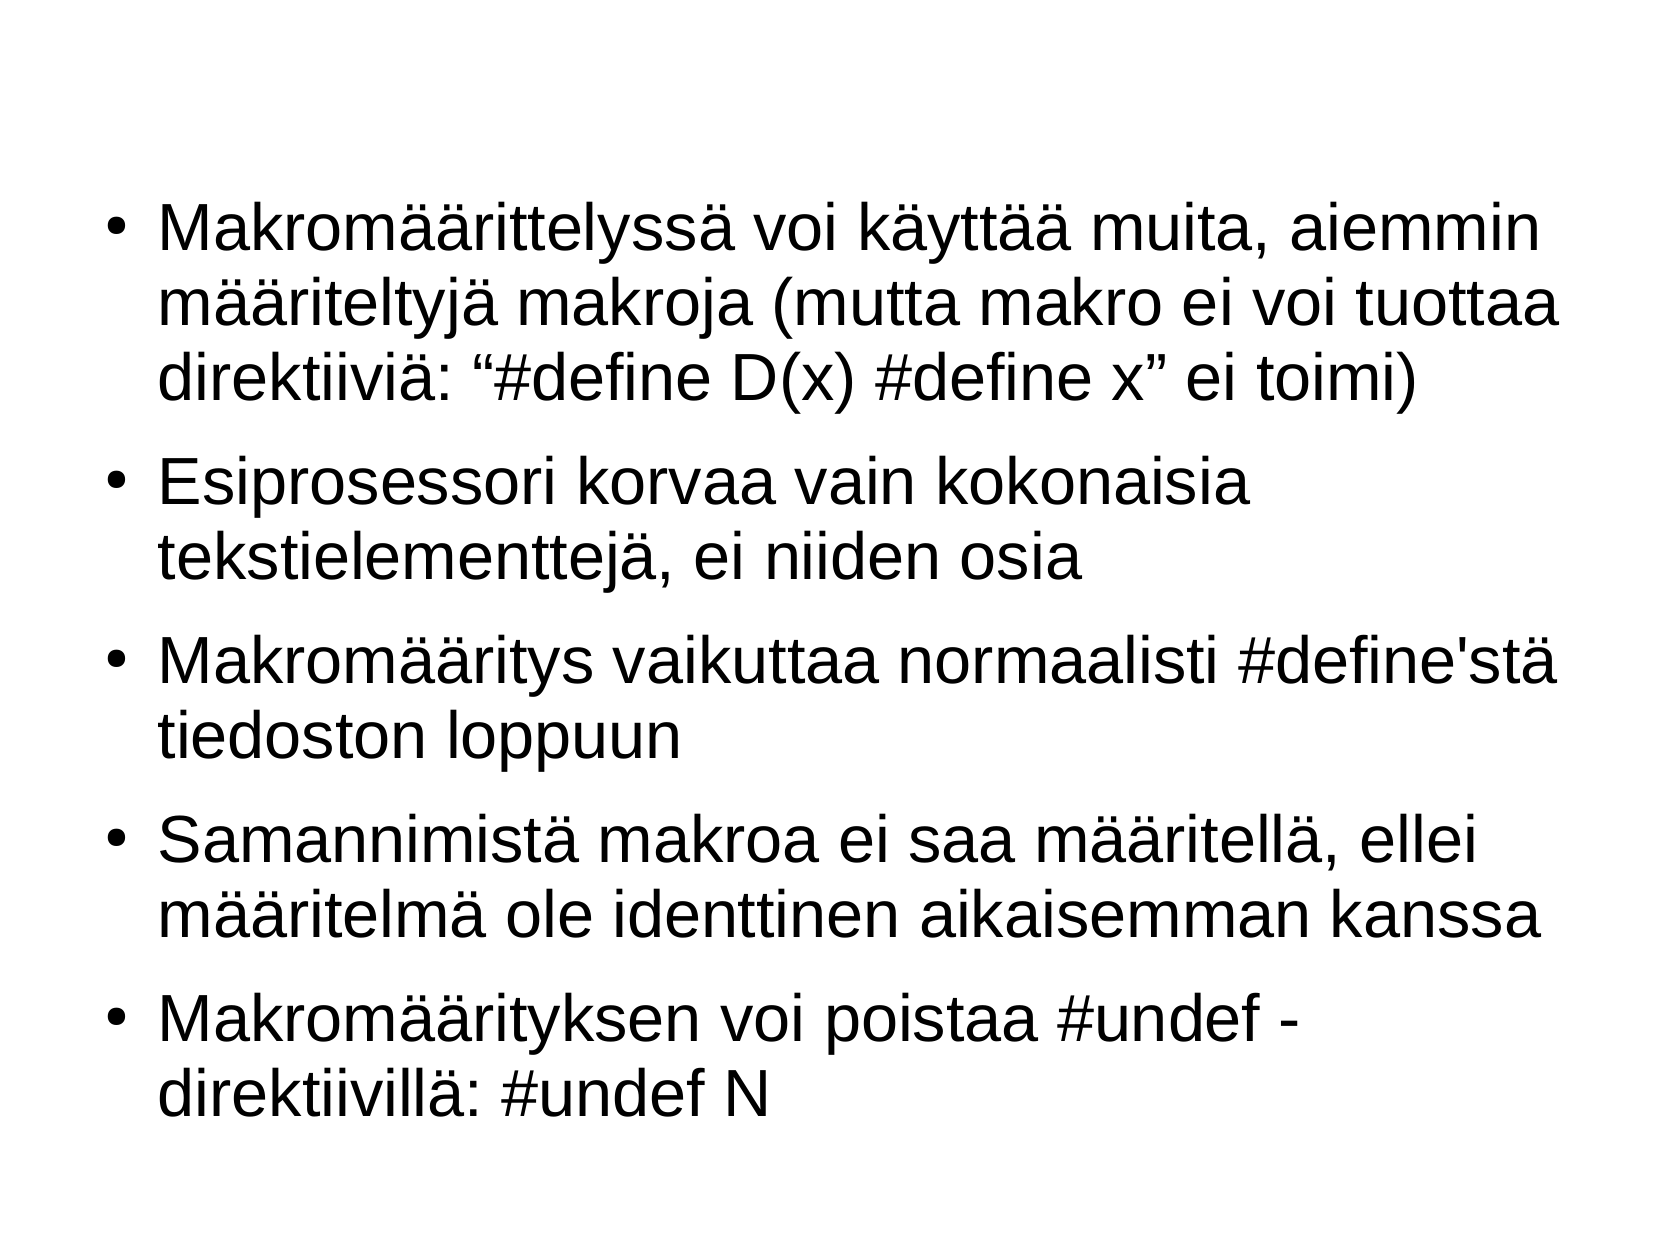

# Makromäärittelyssä voi käyttää muita, aiemmin määriteltyjä makroja (mutta makro ei voi tuottaa direktiiviä: “#define D(x) #define x” ei toimi)
Esiprosessori korvaa vain kokonaisia tekstielementtejä, ei niiden osia
Makromääritys vaikuttaa normaalisti #define'stä tiedoston loppuun
Samannimistä makroa ei saa määritellä, ellei määritelmä ole identtinen aikaisemman kanssa
Makromäärityksen voi poistaa #undef -direktiivillä: #undef N